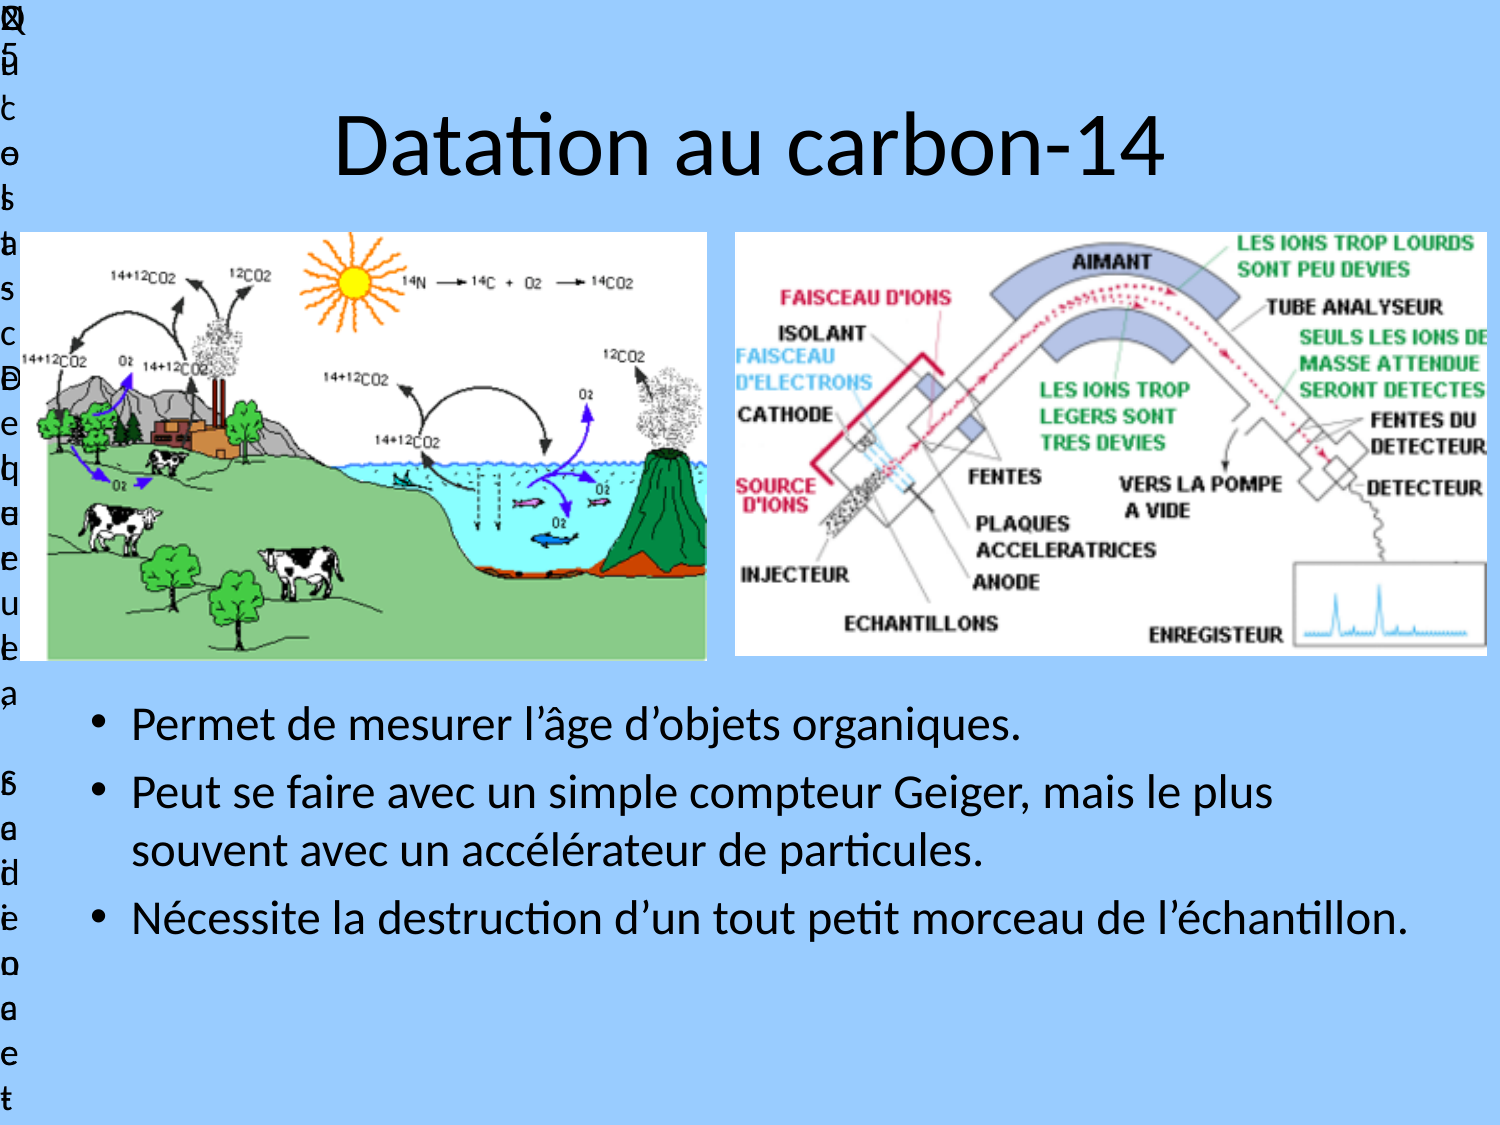

Nicolas Delerue, Science-ACO http://science-aco.fr http://nicolas.delerue.org
Qu'est-ce que la radioactivité?
# Datation au carbon-14
Permet de mesurer l’âge d’objets organiques.
Peut se faire avec un simple compteur Geiger, mais le plus souvent avec un accélérateur de particules.
Nécessite la destruction d’un tout petit morceau de l’échantillon.